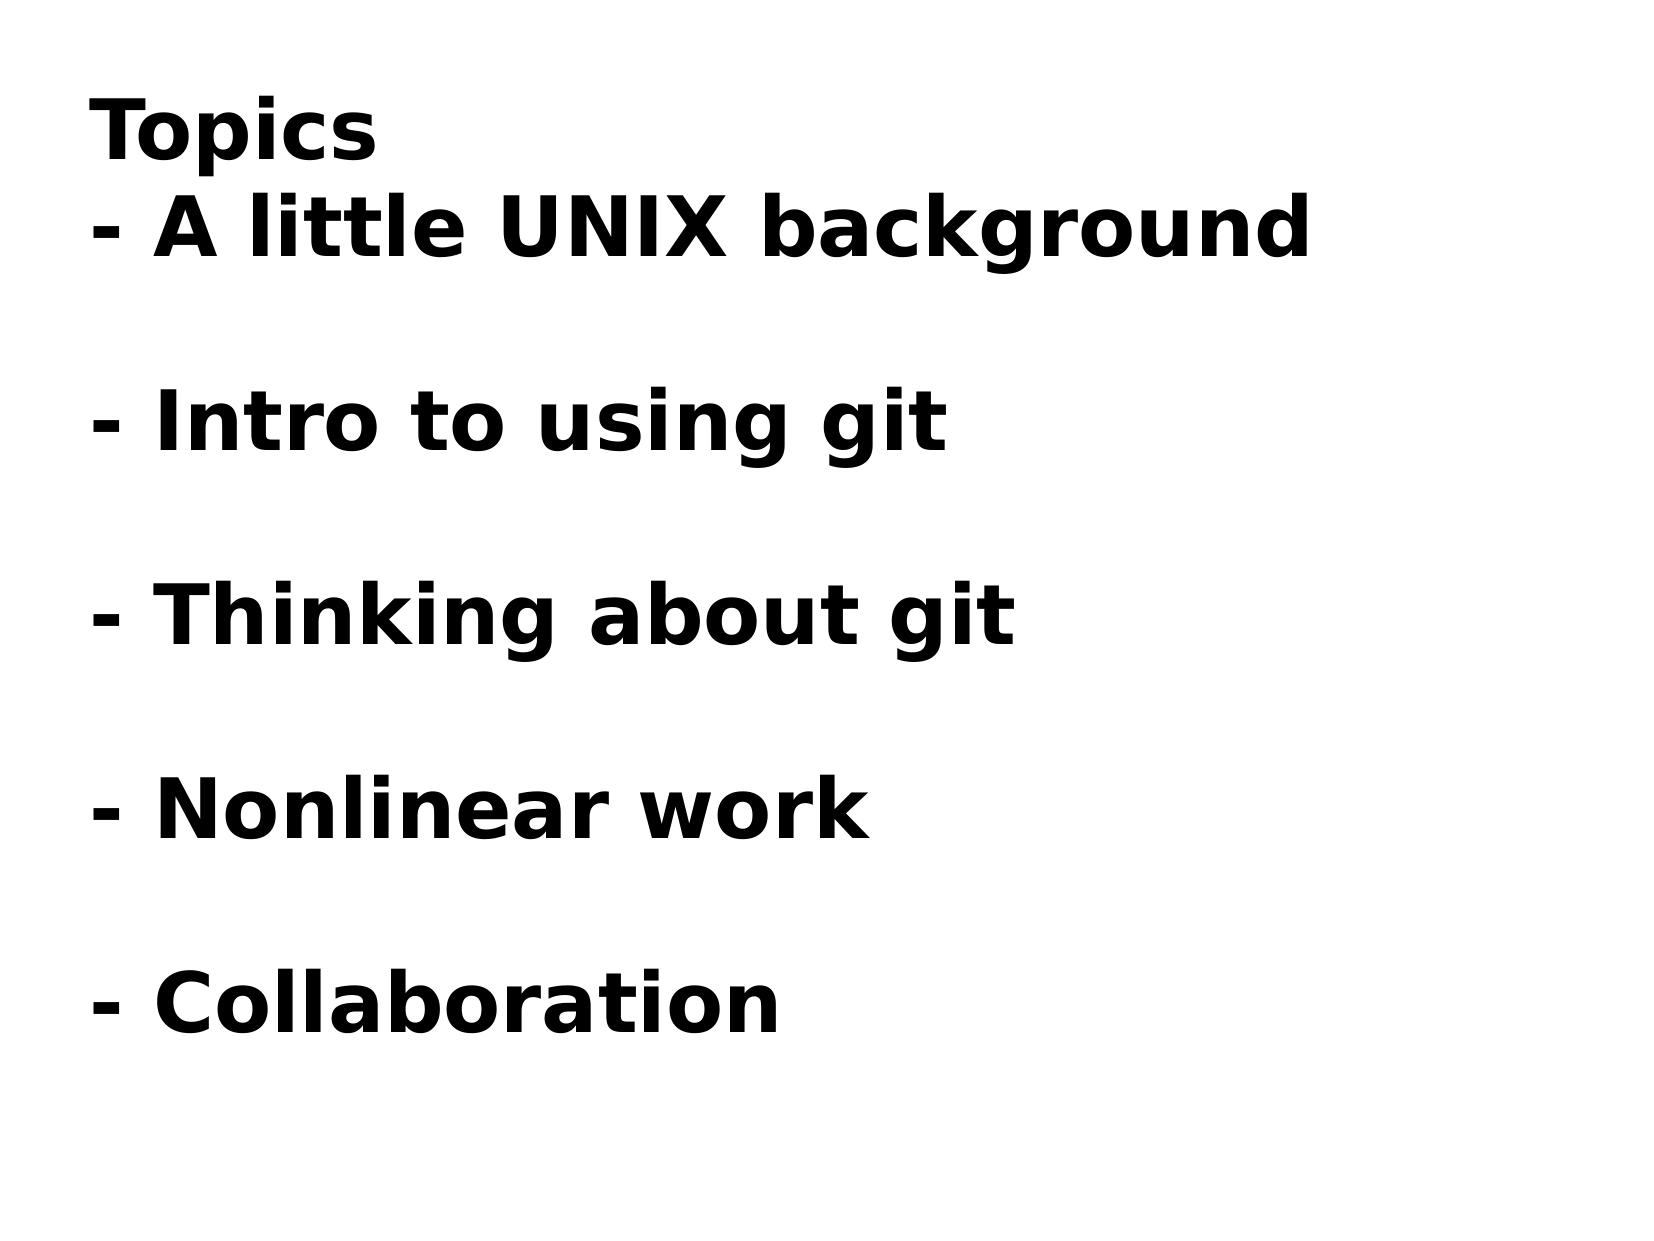

Topics
- A little UNIX background
- Intro to using git
- Thinking about git
- Nonlinear work
- Collaboration